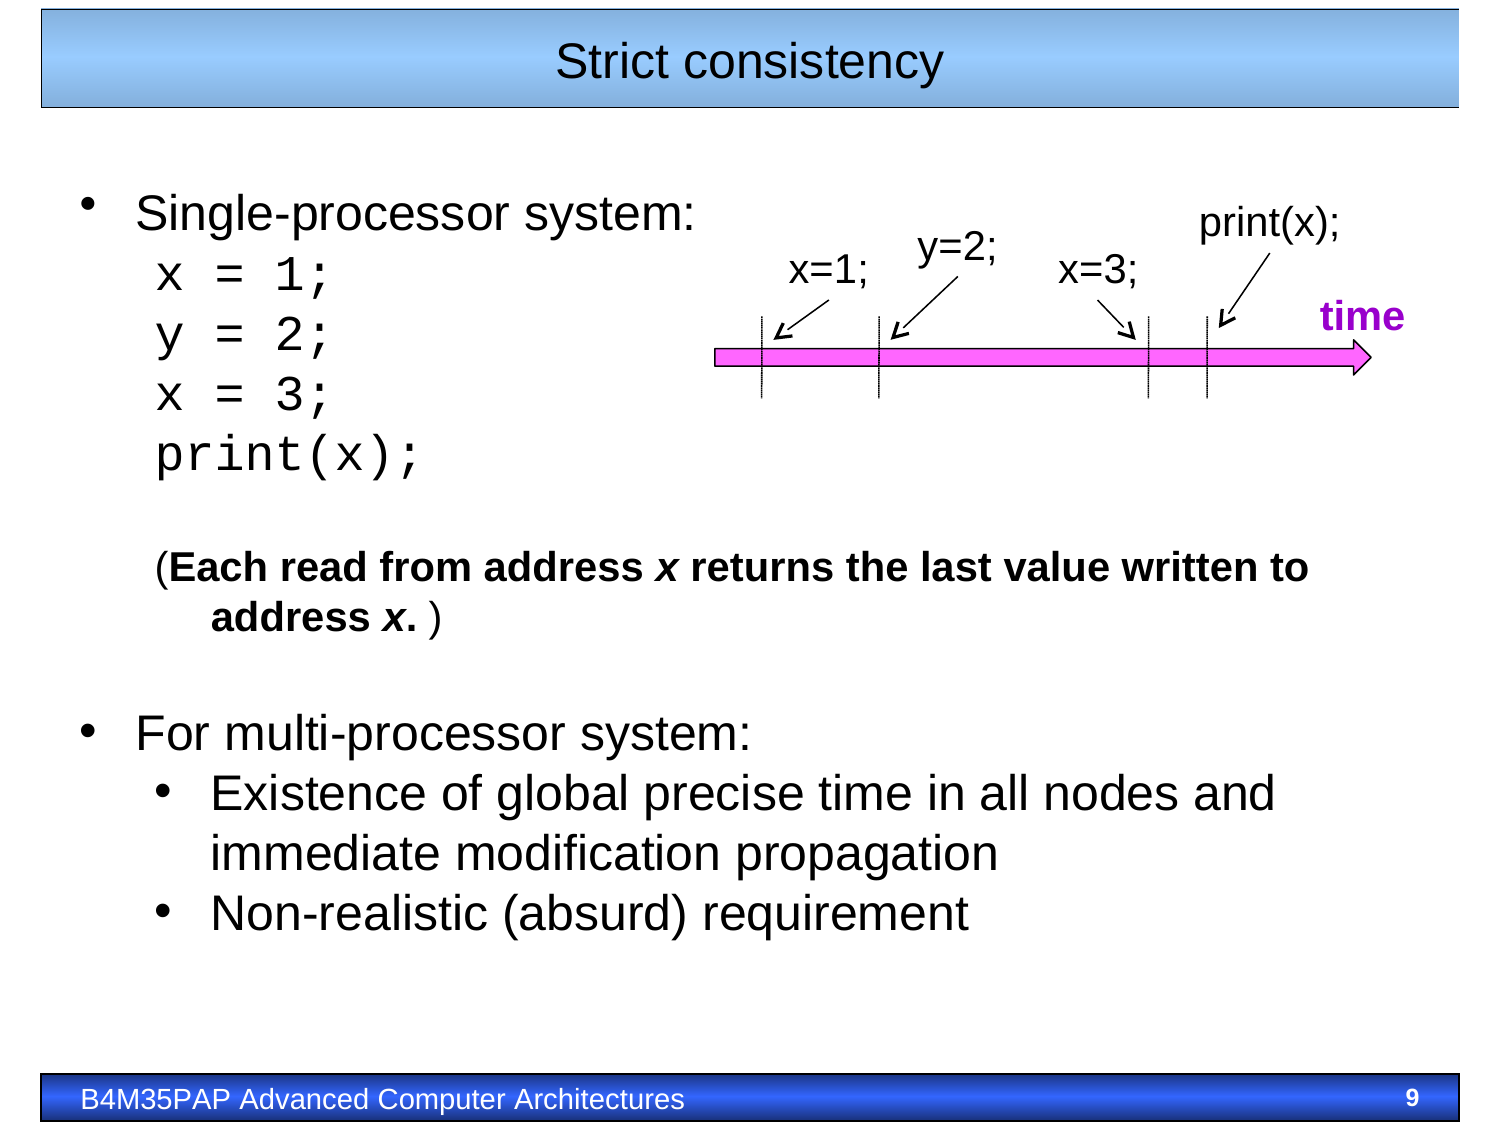

# Strict consistency
Single-processor system:
x = 1;
y = 2;
x = 3;
print(x);
(Each read from address x returns the last value written to address x. )
For multi-processor system:
Existence of global precise time in all nodes and immediate modification propagation
Non-realistic (absurd) requirement
print(x);
y=2;
x=1;
x=3;
time